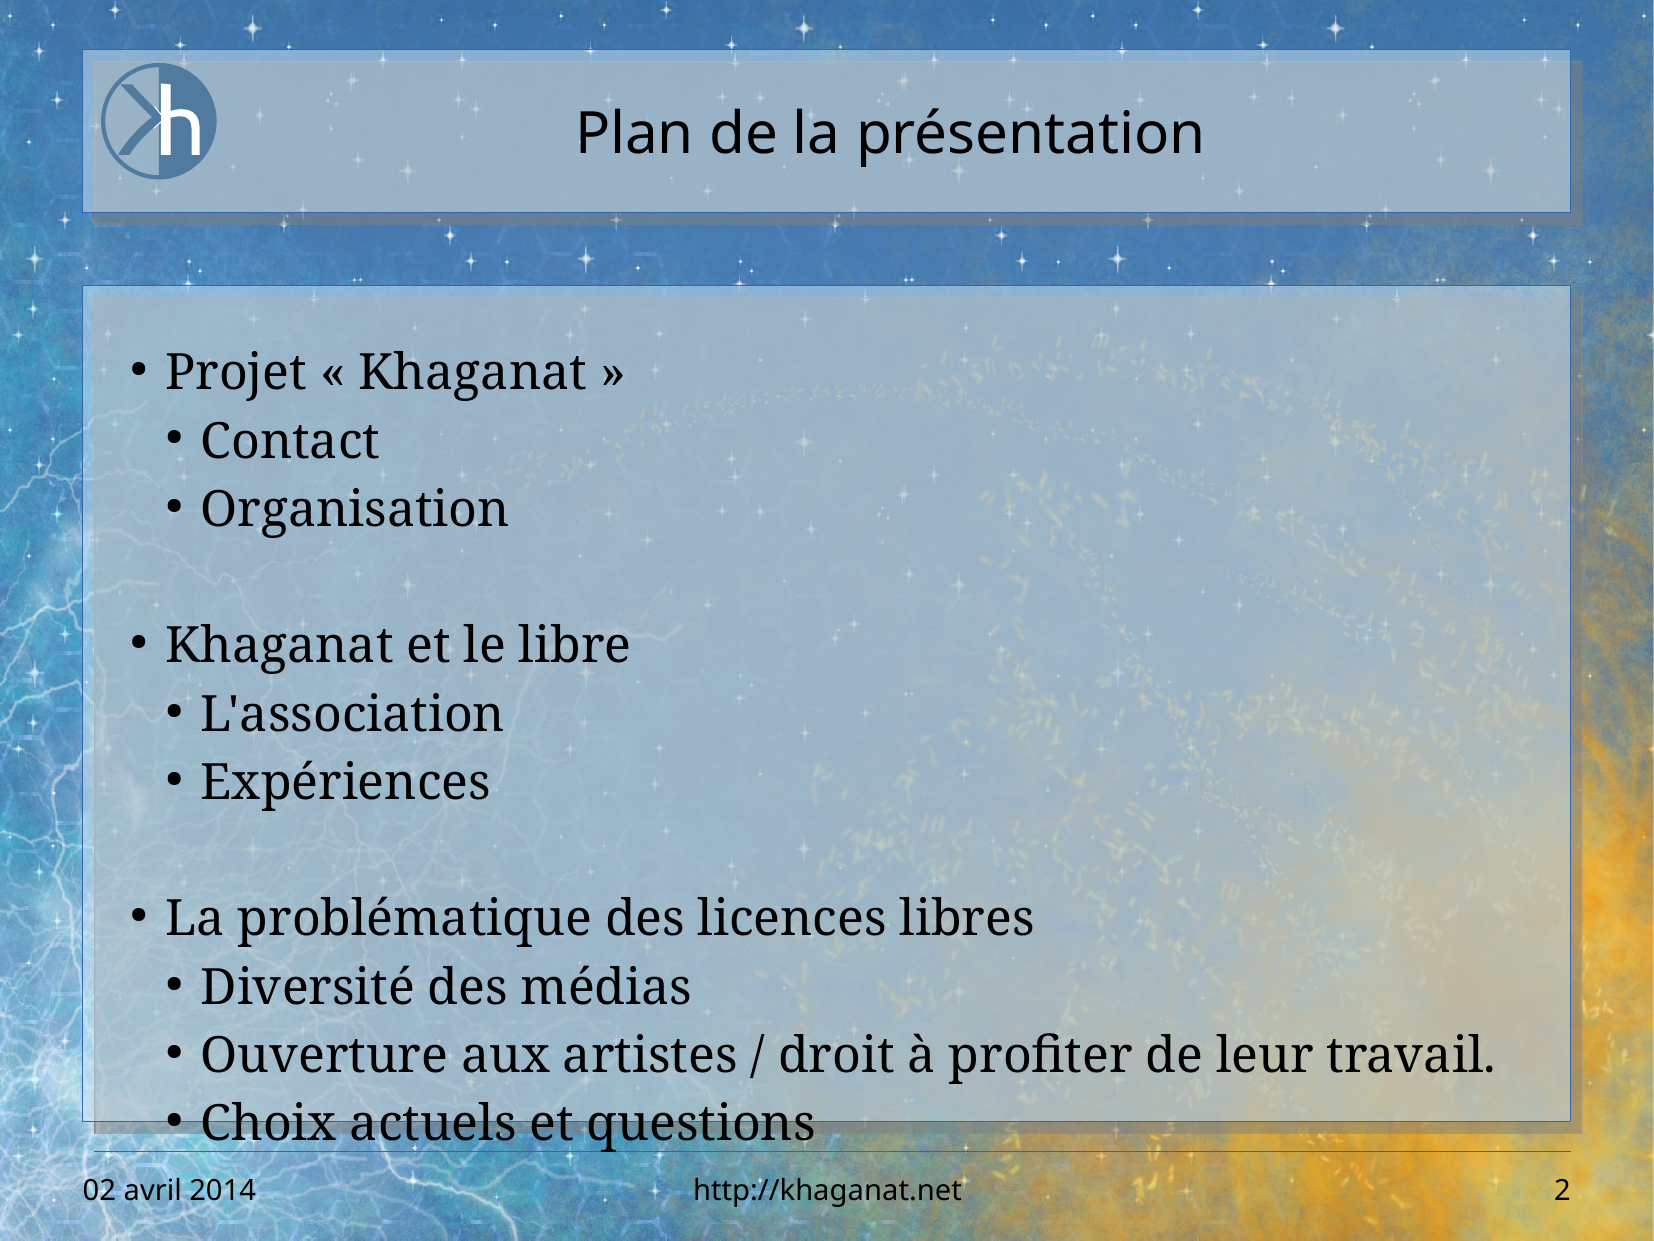

# Plan de la présentation
Projet « Khaganat »
Contact
Organisation
Khaganat et le libre
L'association
Expériences
La problématique des licences libres
Diversité des médias
Ouverture aux artistes / droit à profiter de leur travail.
Choix actuels et questions
02 avril 2014
http://khaganat.net
2